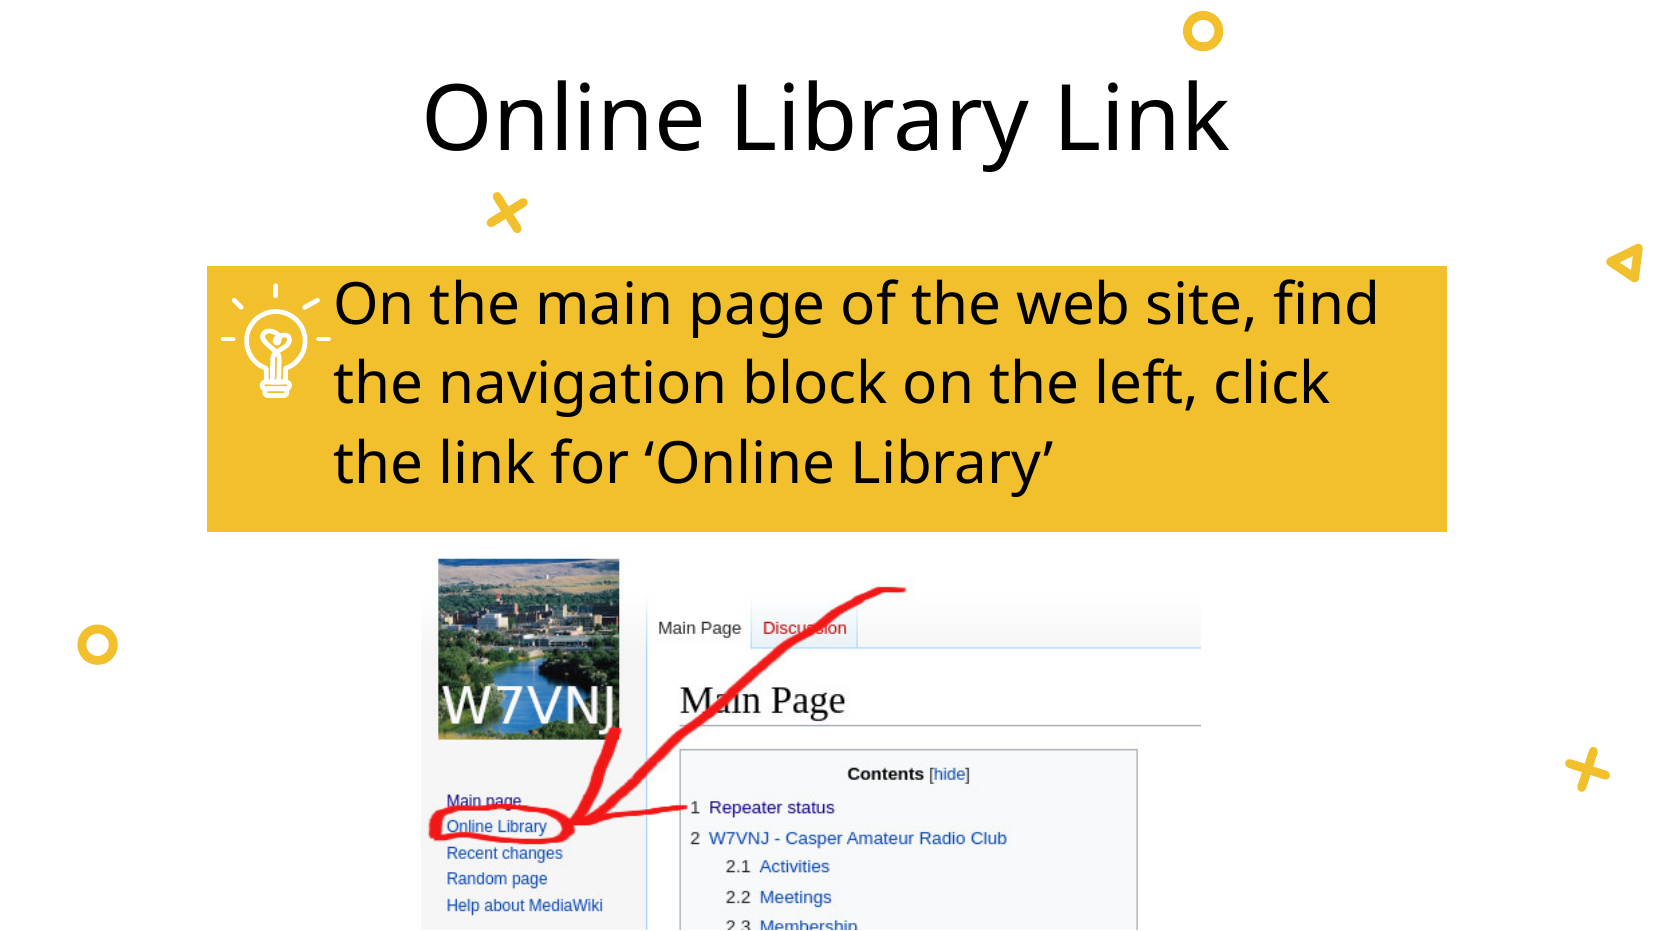

# Online Library Link
On the main page of the web site, find the navigation block on the left, click the link for ‘Online Library’